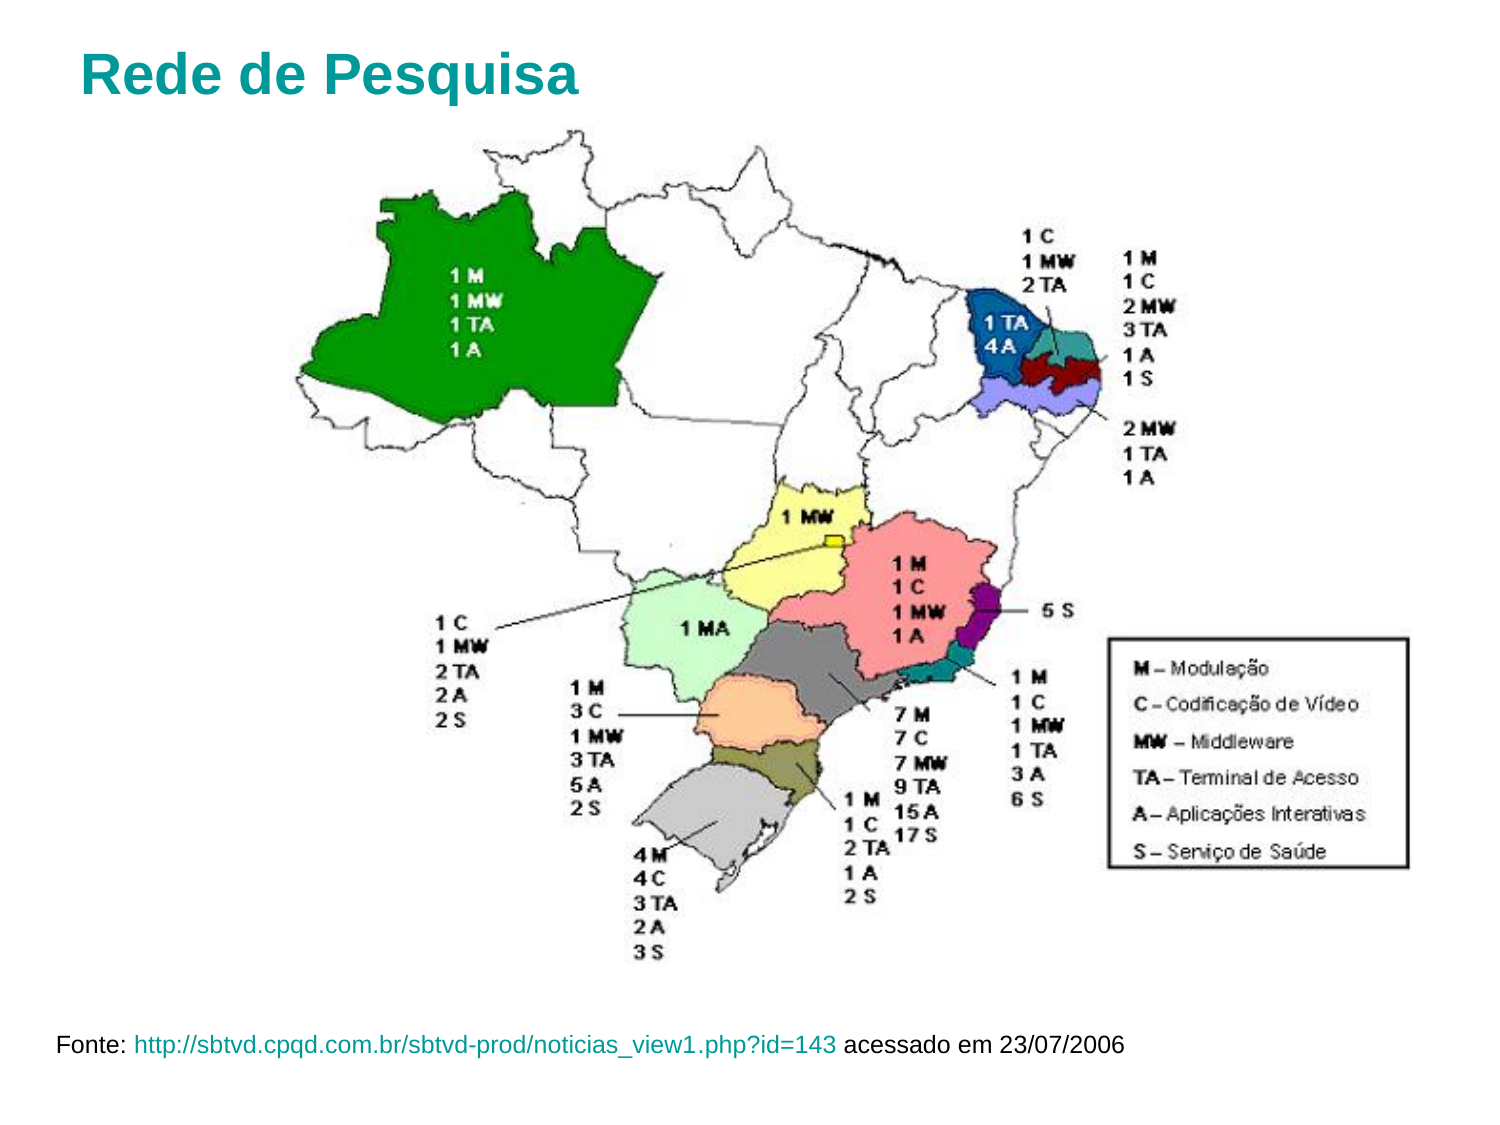

Rede de Pesquisa
Fonte: http://sbtvd.cpqd.com.br/sbtvd-prod/noticias_view1.php?id=143 acessado em 23/07/2006